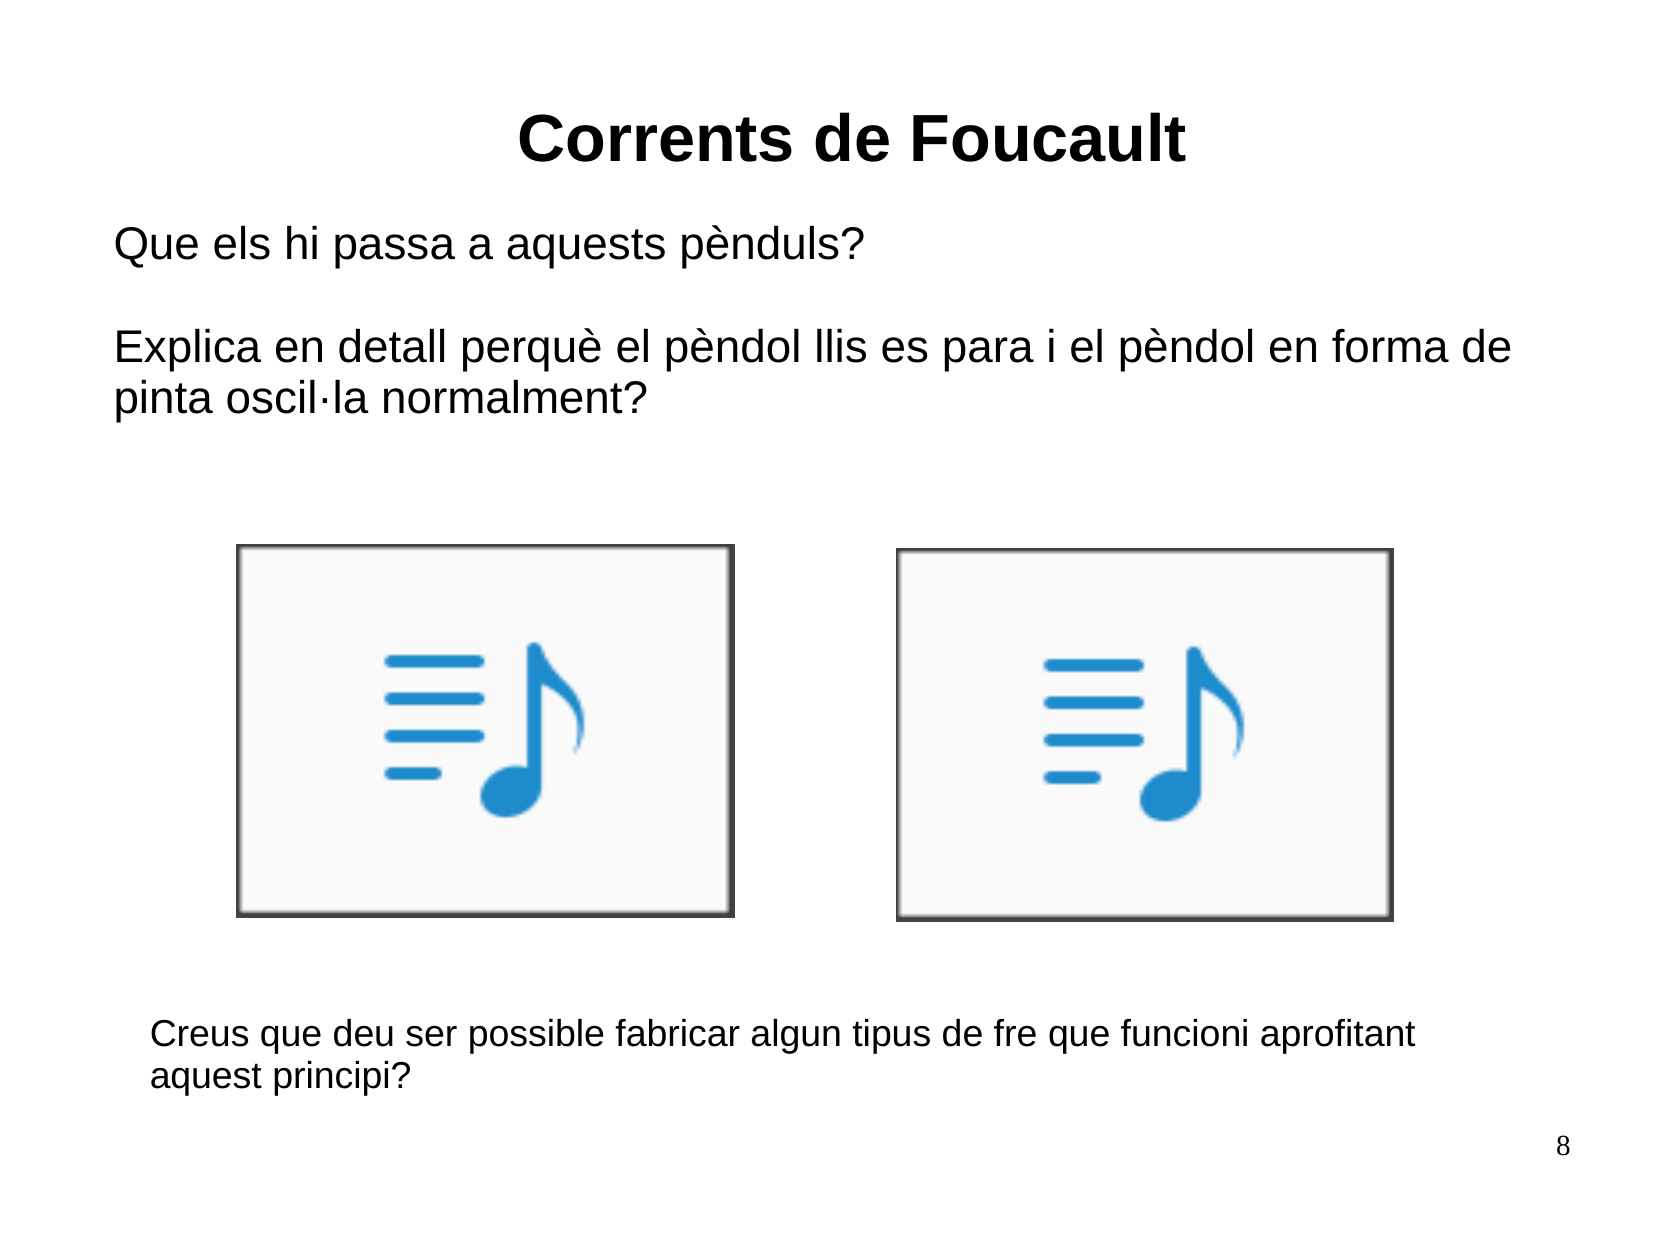

Corrents de Foucault
Que els hi passa a aquests pènduls?
Explica en detall perquè el pèndol llis es para i el pèndol en forma de pinta oscil·la normalment?
Creus que deu ser possible fabricar algun tipus de fre que funcioni aprofitant aquest principi?
8